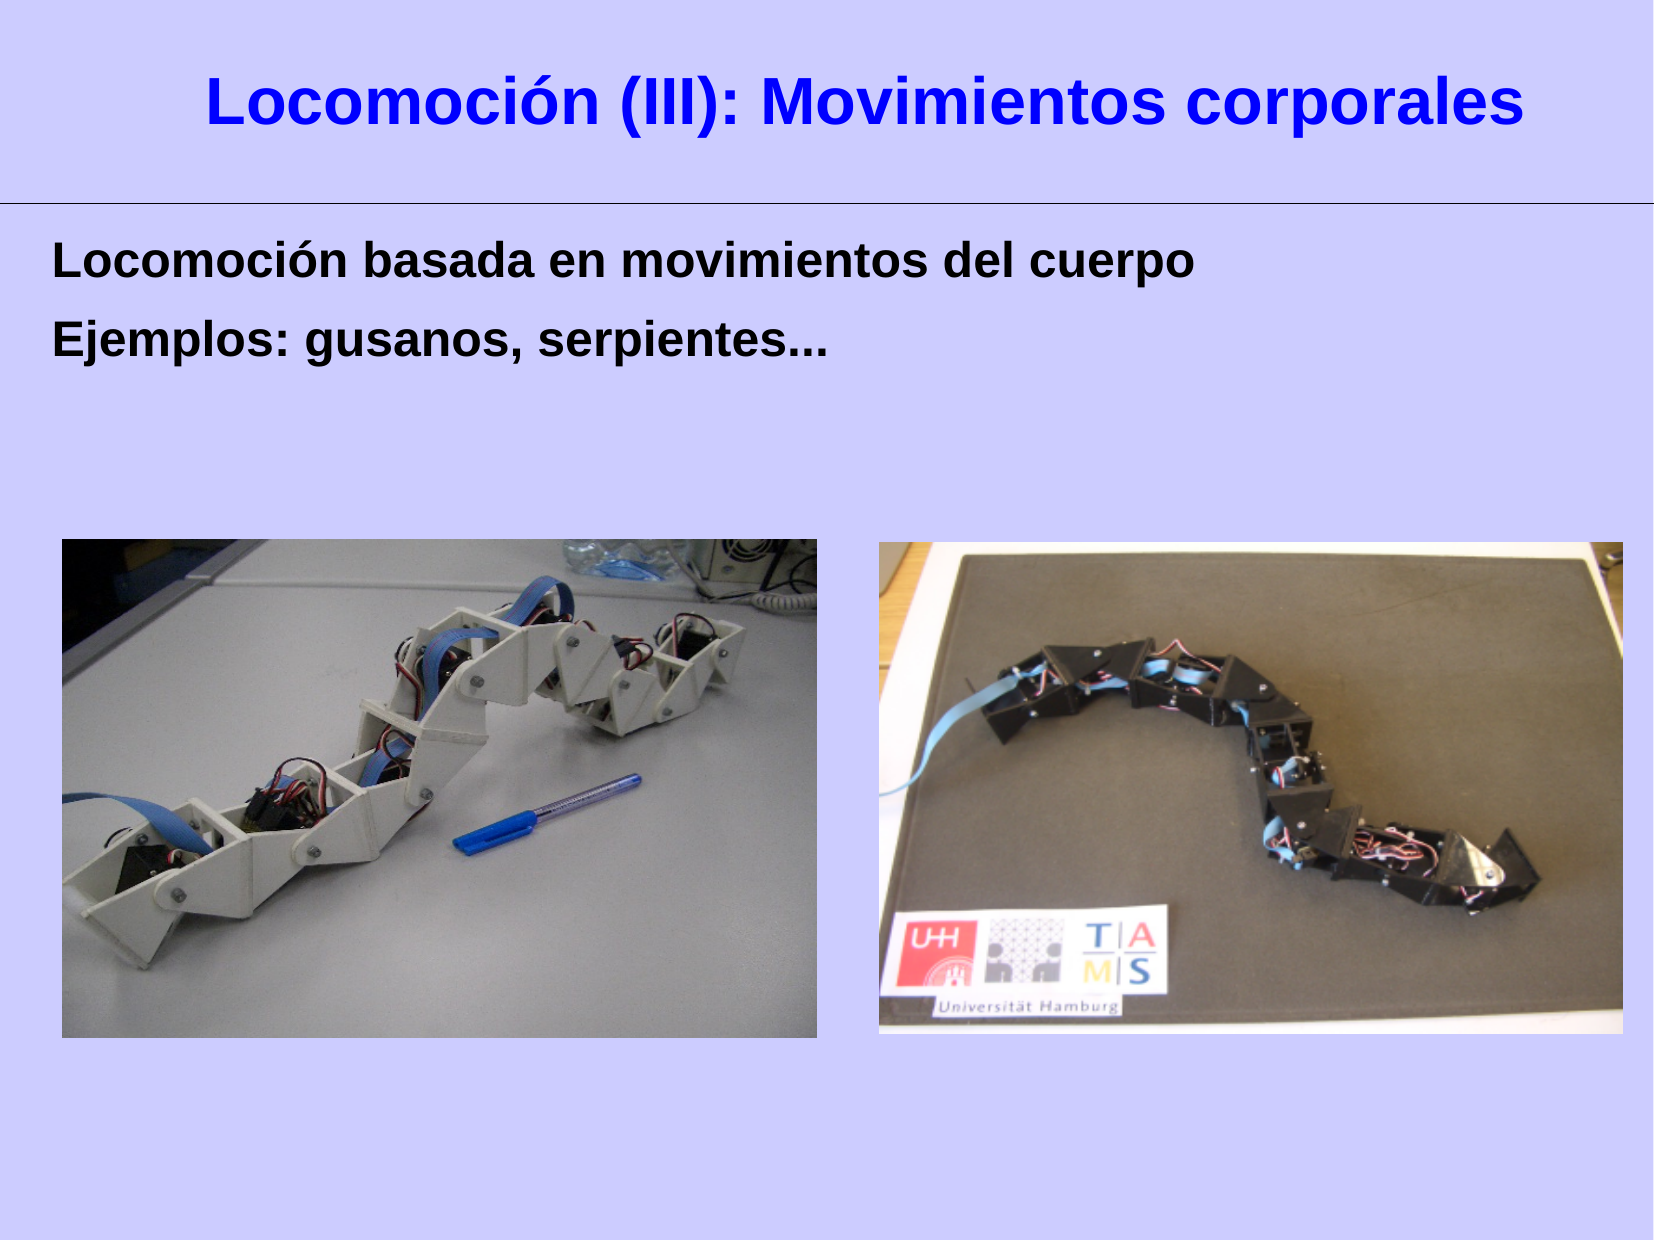

# Locomoción (III): Movimientos corporales
 Locomoción basada en movimientos del cuerpo
 Ejemplos: gusanos, serpientes...